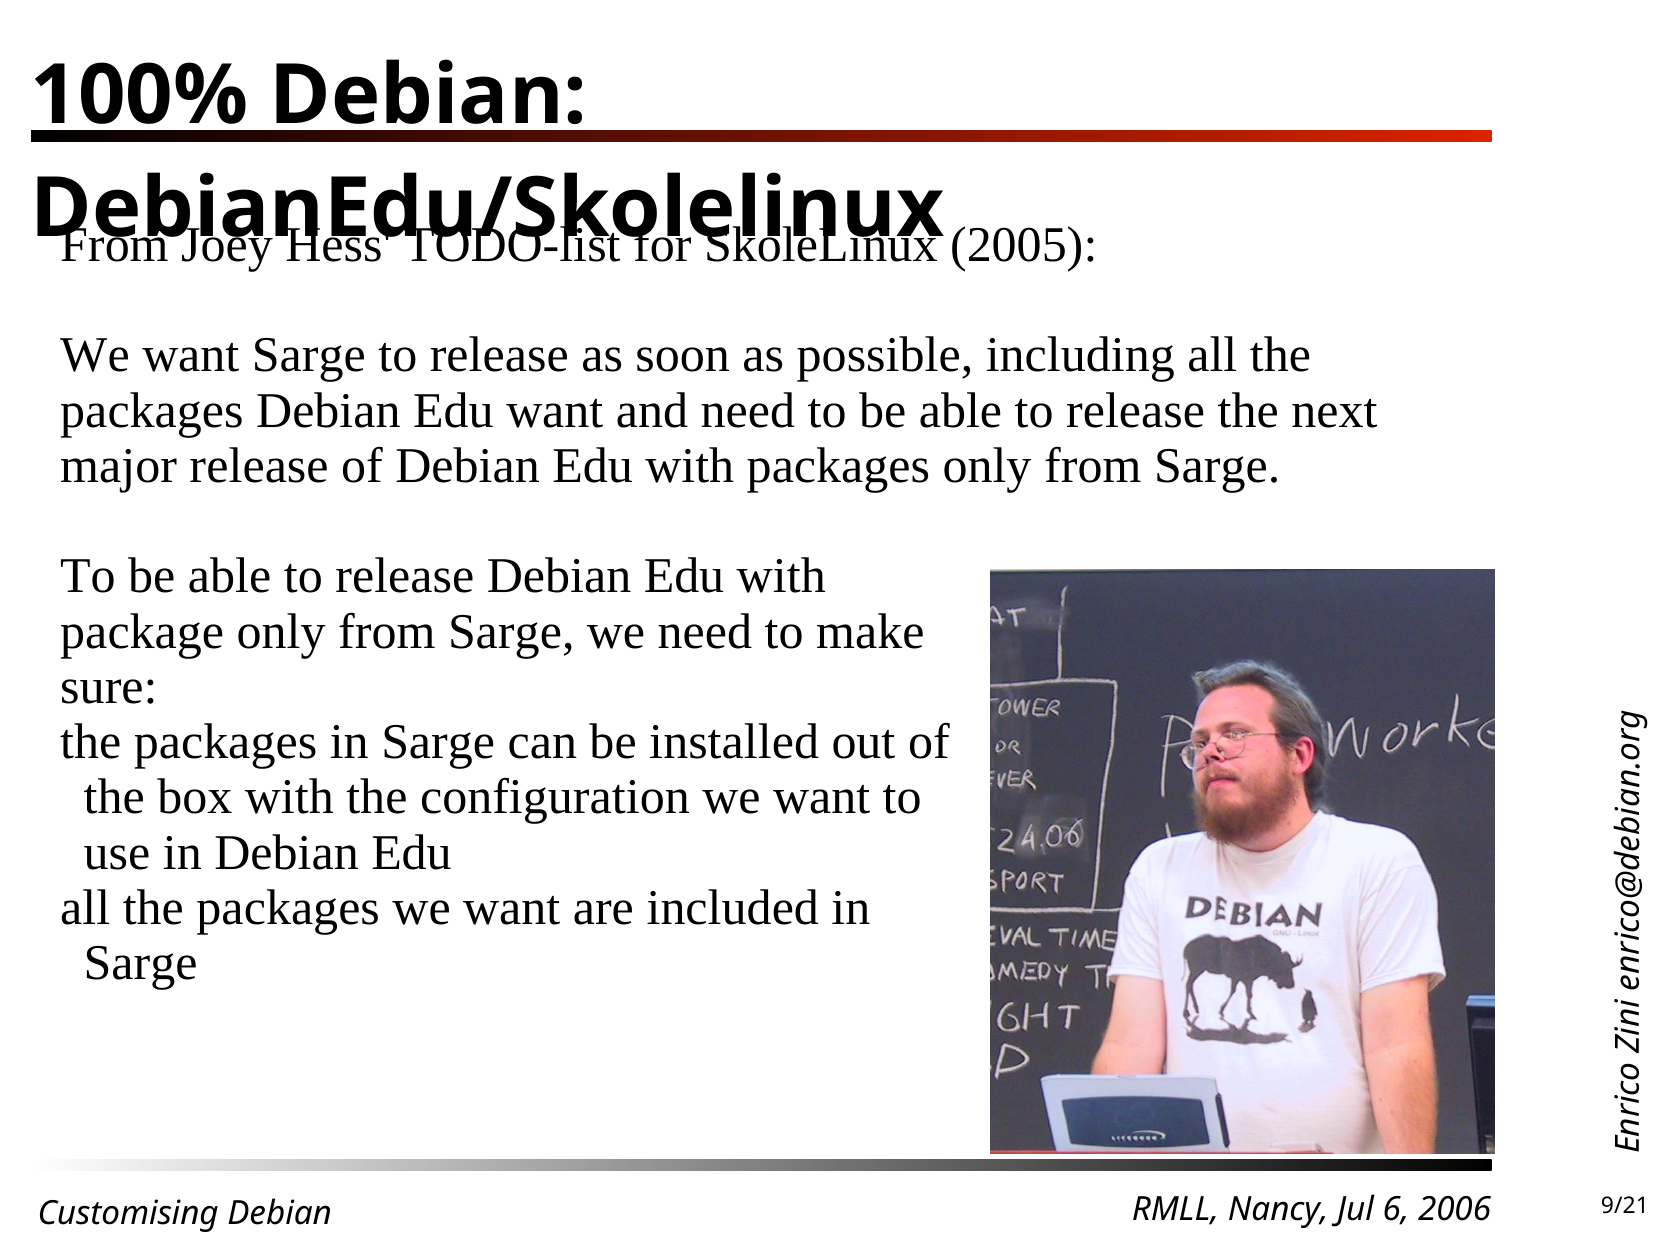

100% Debian: DebianEdu/Skolelinux
From Joey Hess' TODO-list for SkoleLinux (2005):
We want Sarge to release as soon as possible, including all the packages Debian Edu want and need to be able to release the next major release of Debian Edu with packages only from Sarge.
To be able to release Debian Edu with package only from Sarge, we need to make sure:
the packages in Sarge can be installed out of the box with the configuration we want to use in Debian Edu
all the packages we want are included in Sarge